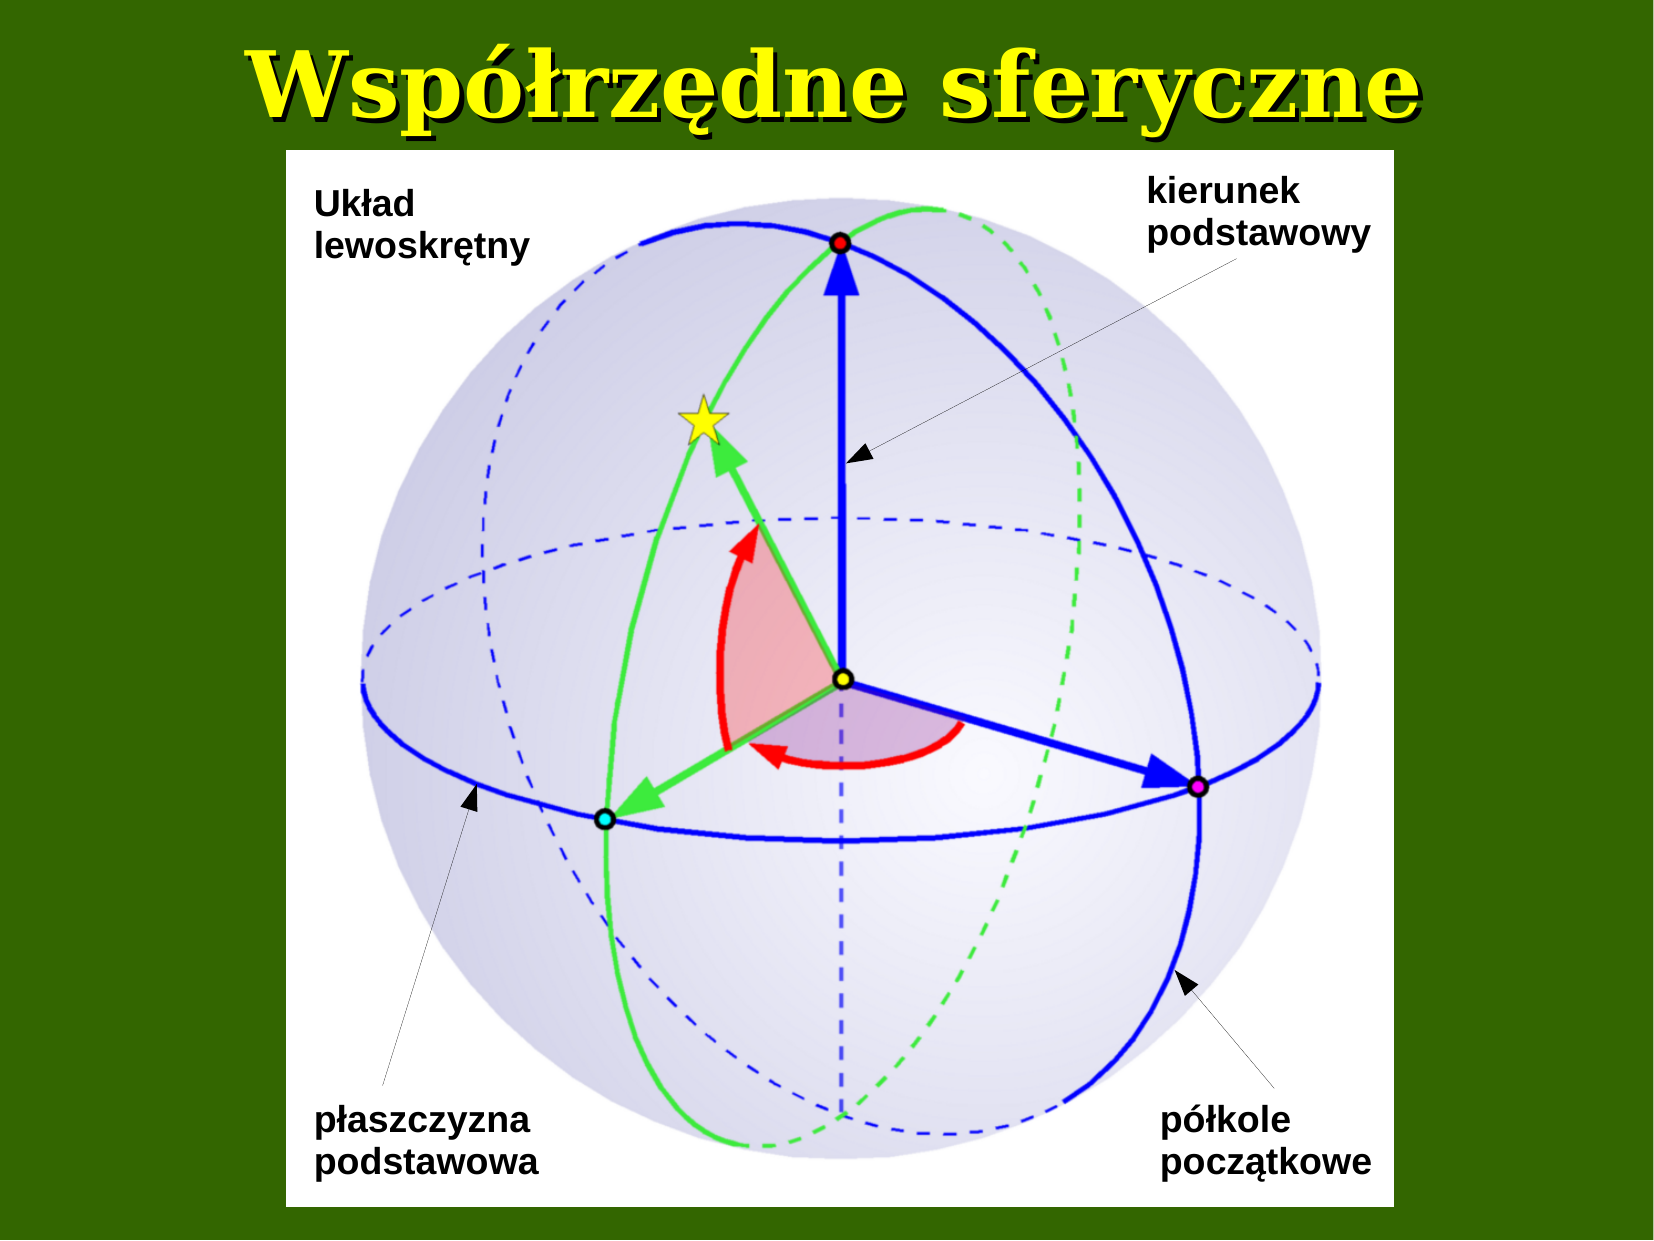

# Współrzędne sferyczne
kierunek
podstawowy
Układ
lewoskrętny
płaszczyzna
podstawowa
półkole
początkowe